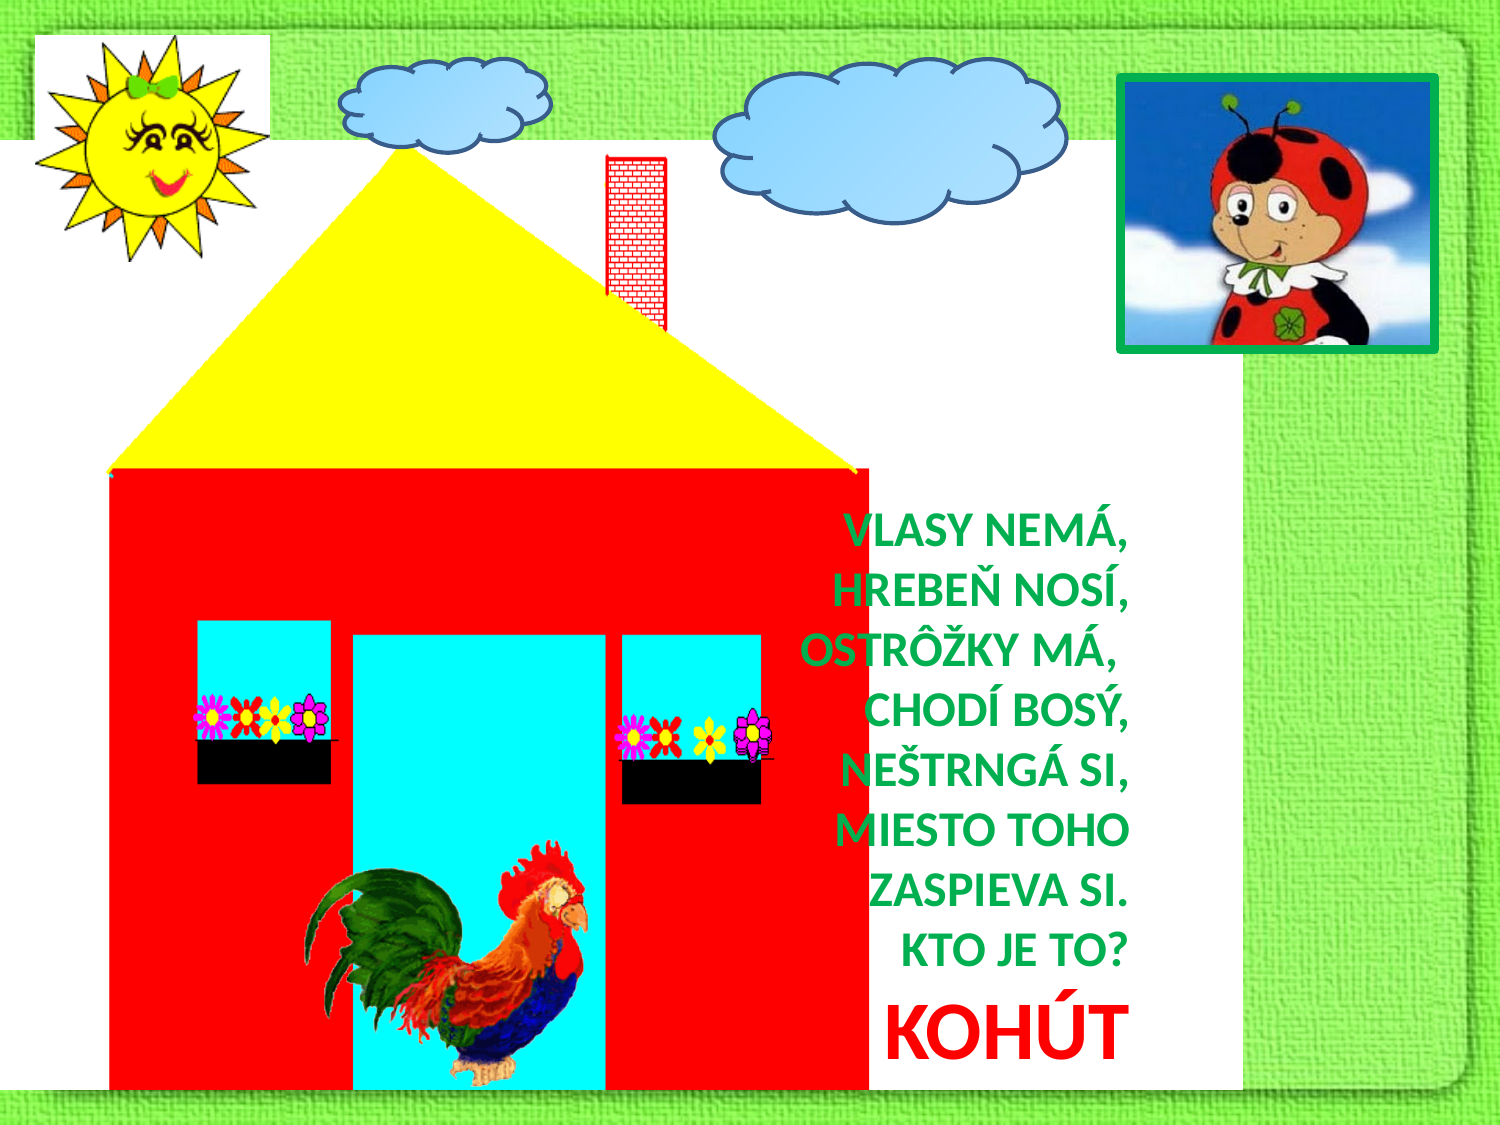

VLASY NEMÁ,
HREBEŇ NOSÍ,
OSTRÔŽKY MÁ,
CHODÍ BOSÝ,
NEŠTRNGÁ SI,
MIESTO TOHO
ZASPIEVA SI.
KTO JE TO?
KOHÚT